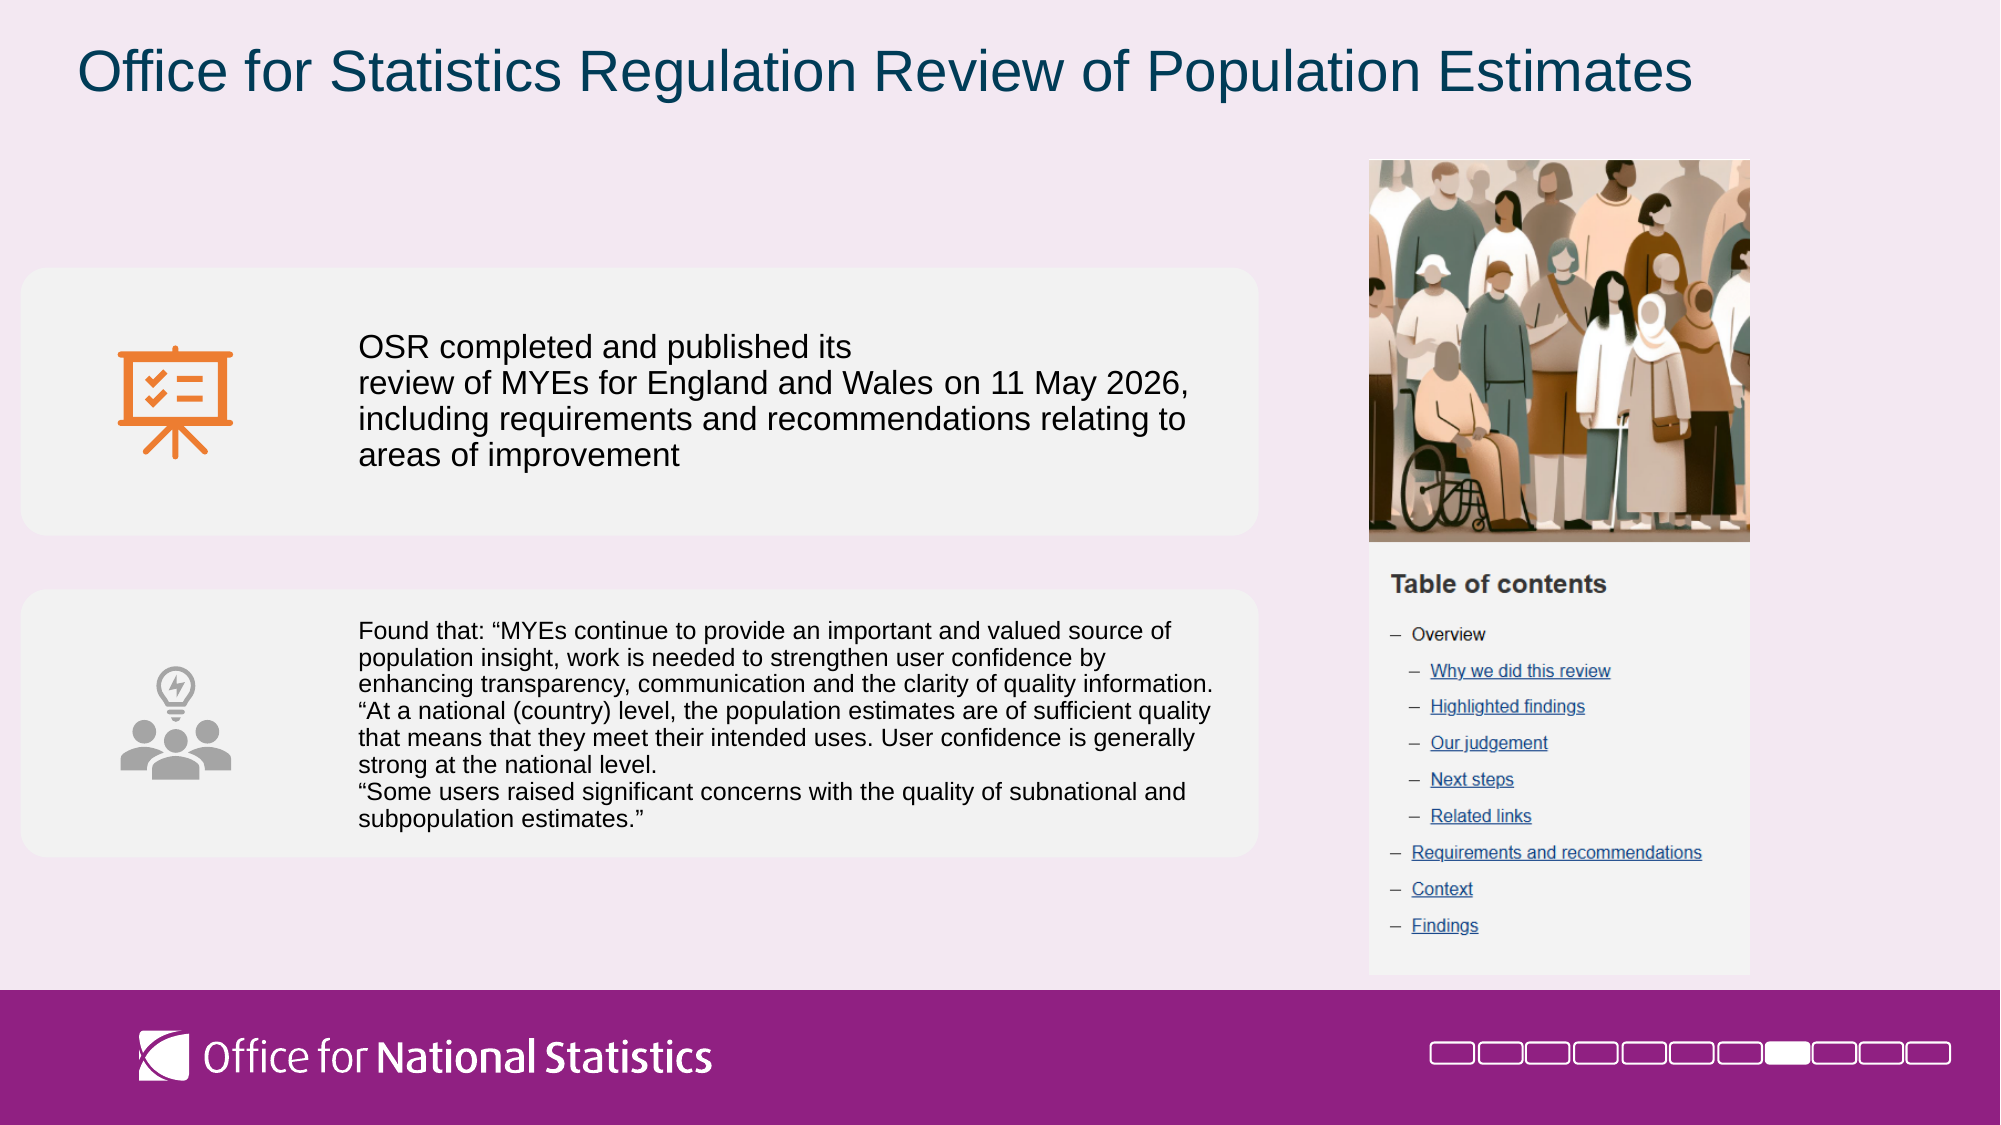

Office for Statistics Regulation Review of Population Estimates
OSR completed and published its review of MYEs for England and Wales on 11 May 2026, including requirements and recommendations relating to areas of improvement
Found that: “MYEs continue to provide an important and valued source of population insight, work is needed to strengthen user confidence by enhancing transparency, communication and the clarity of quality information.
“At a national (country) level, the population estimates are of sufficient quality that means that they meet their intended uses. User confidence is generally strong at the national level.
“Some users raised significant concerns with the quality of subnational and subpopulation estimates.”